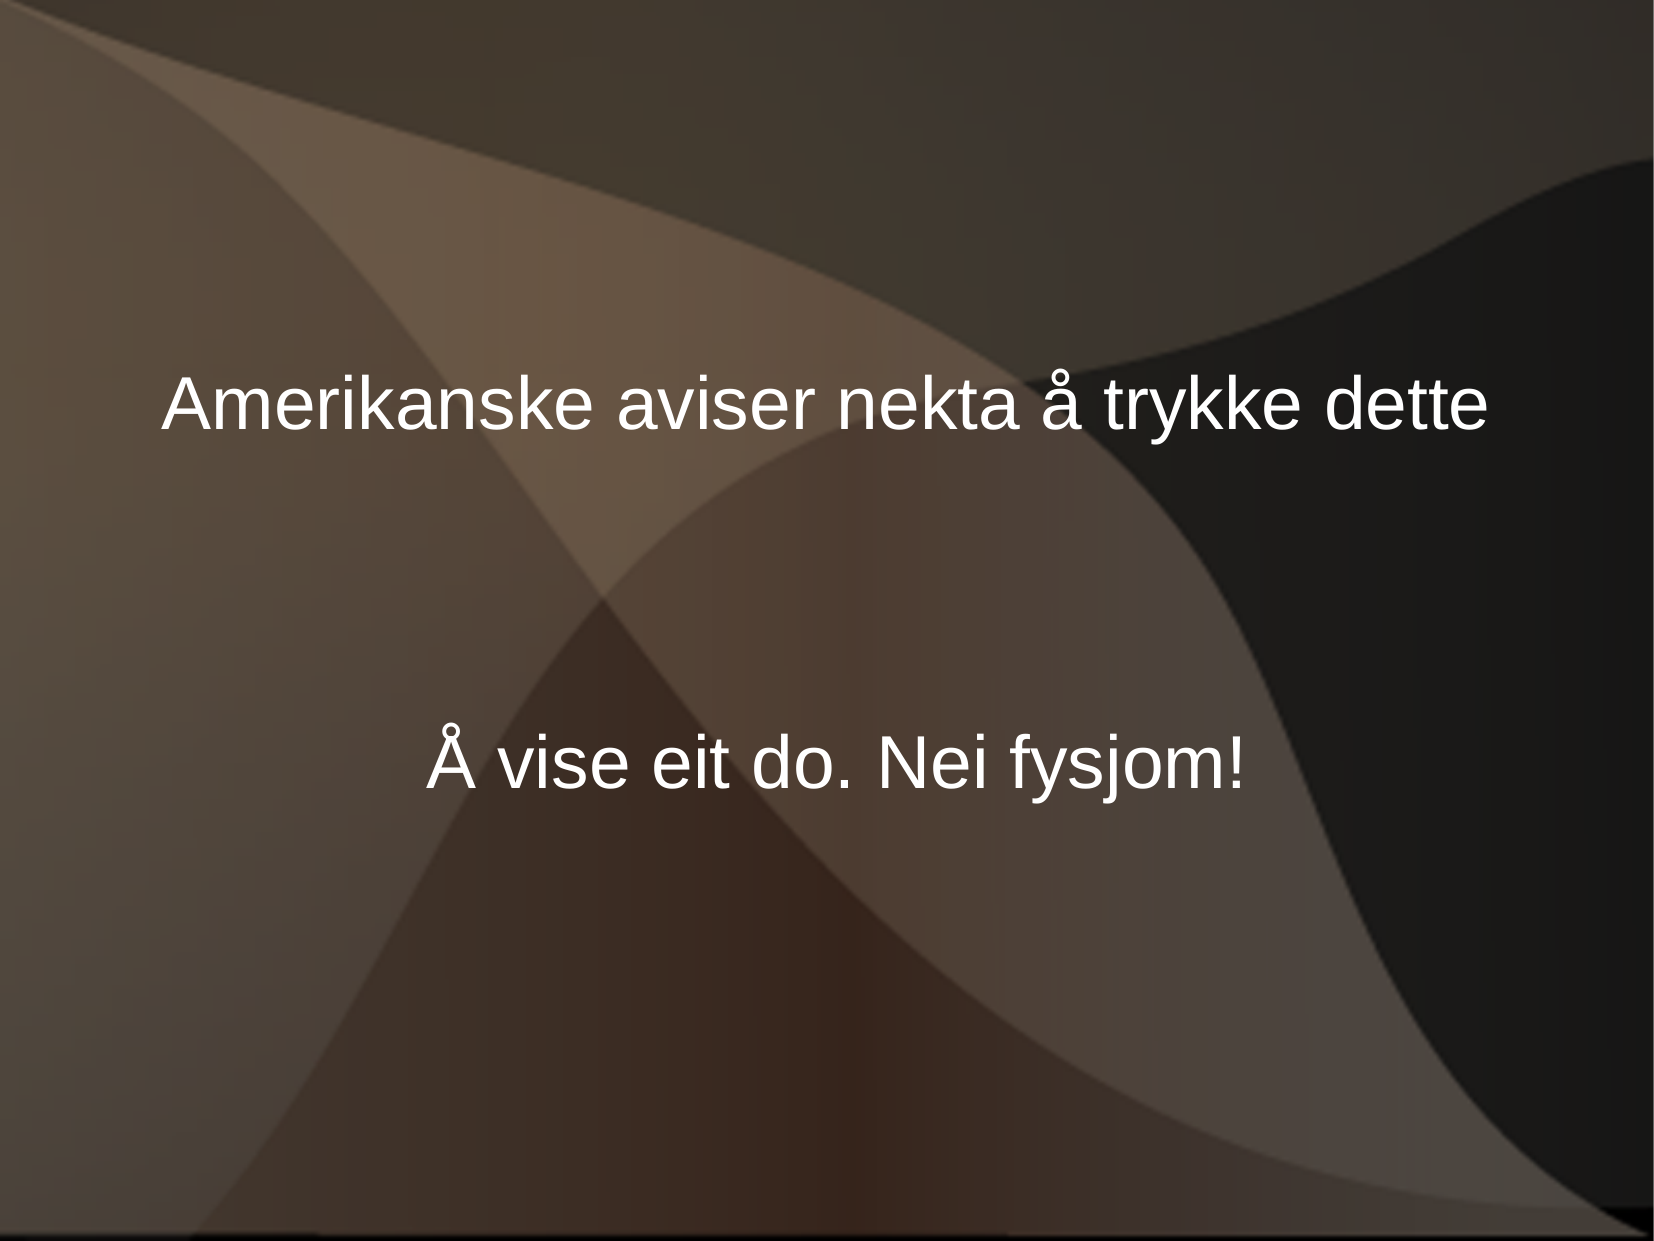

# Amerikanske aviser nekta å trykke dette
 Å vise eit do. Nei fysjom!